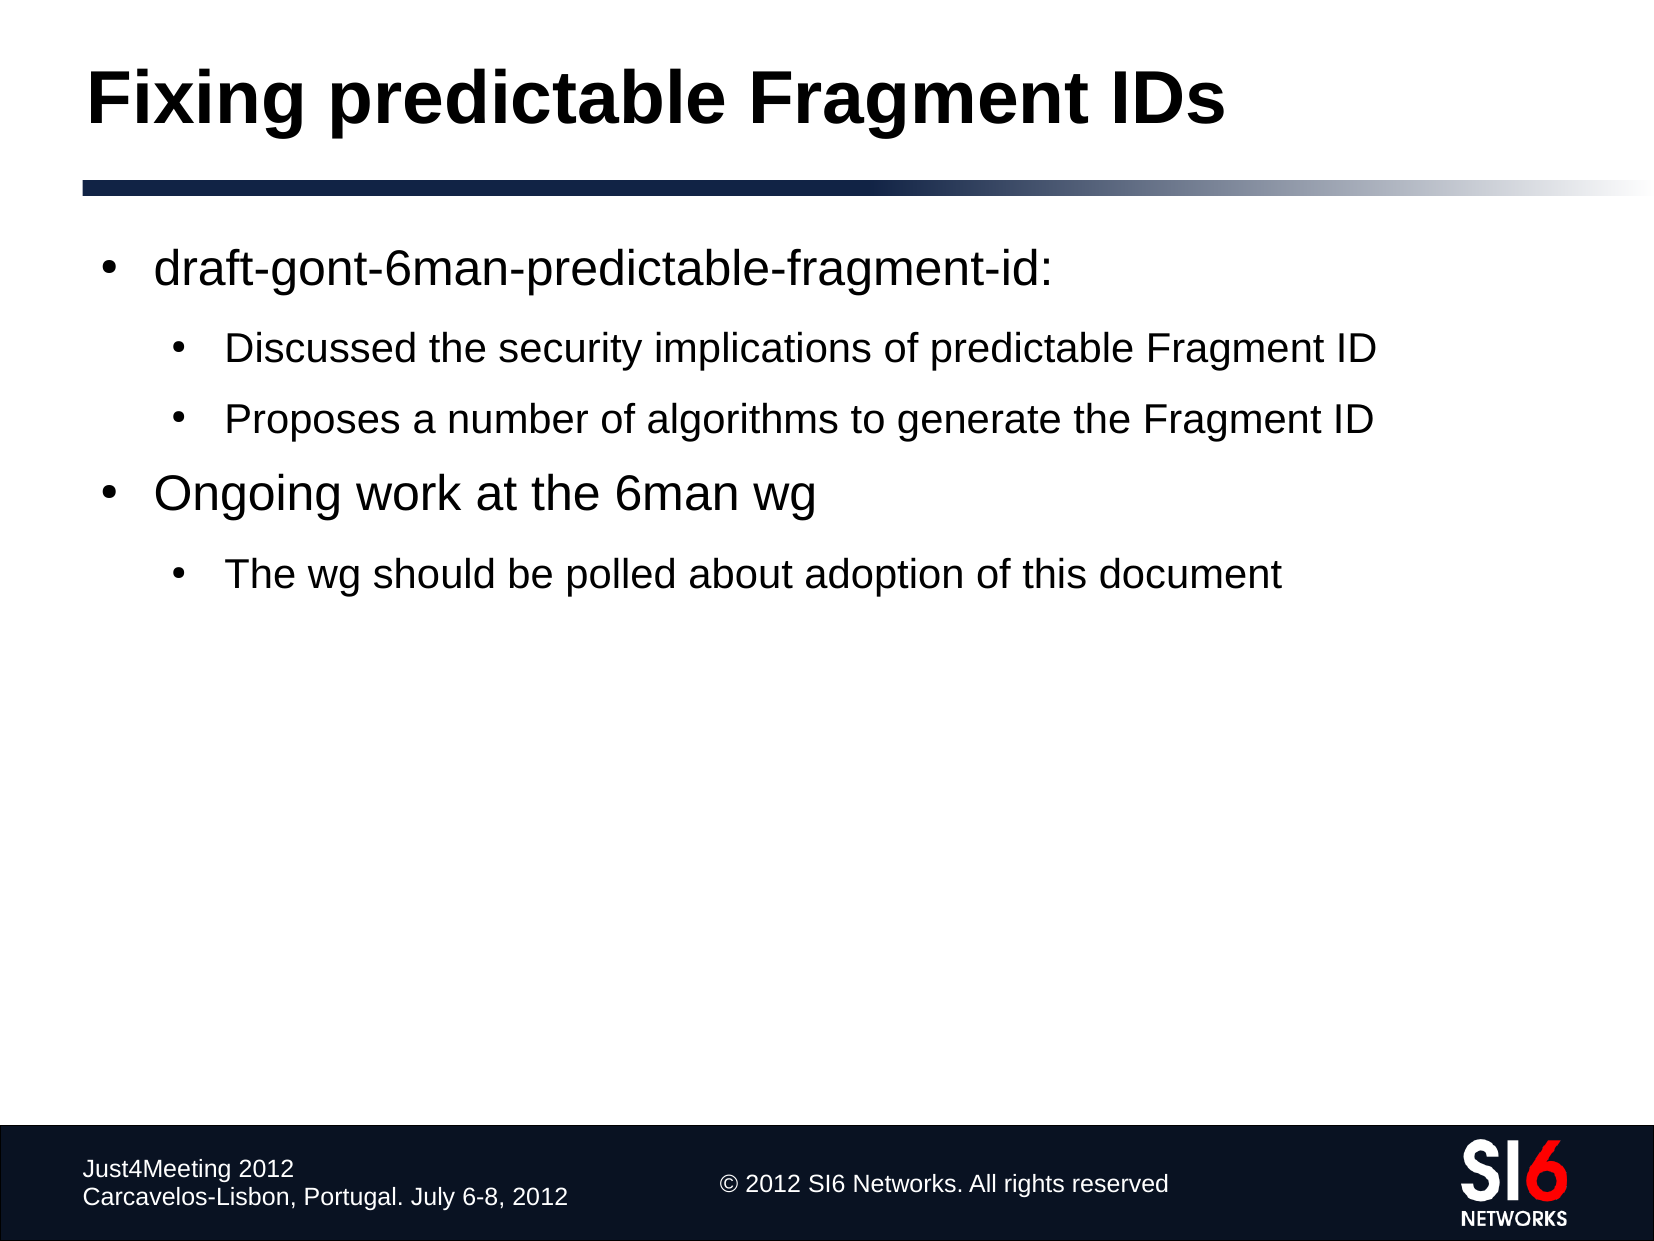

# Fixing predictable Fragment IDs
draft-gont-6man-predictable-fragment-id:
Discussed the security implications of predictable Fragment ID
Proposes a number of algorithms to generate the Fragment ID
Ongoing work at the 6man wg
The wg should be polled about adoption of this document